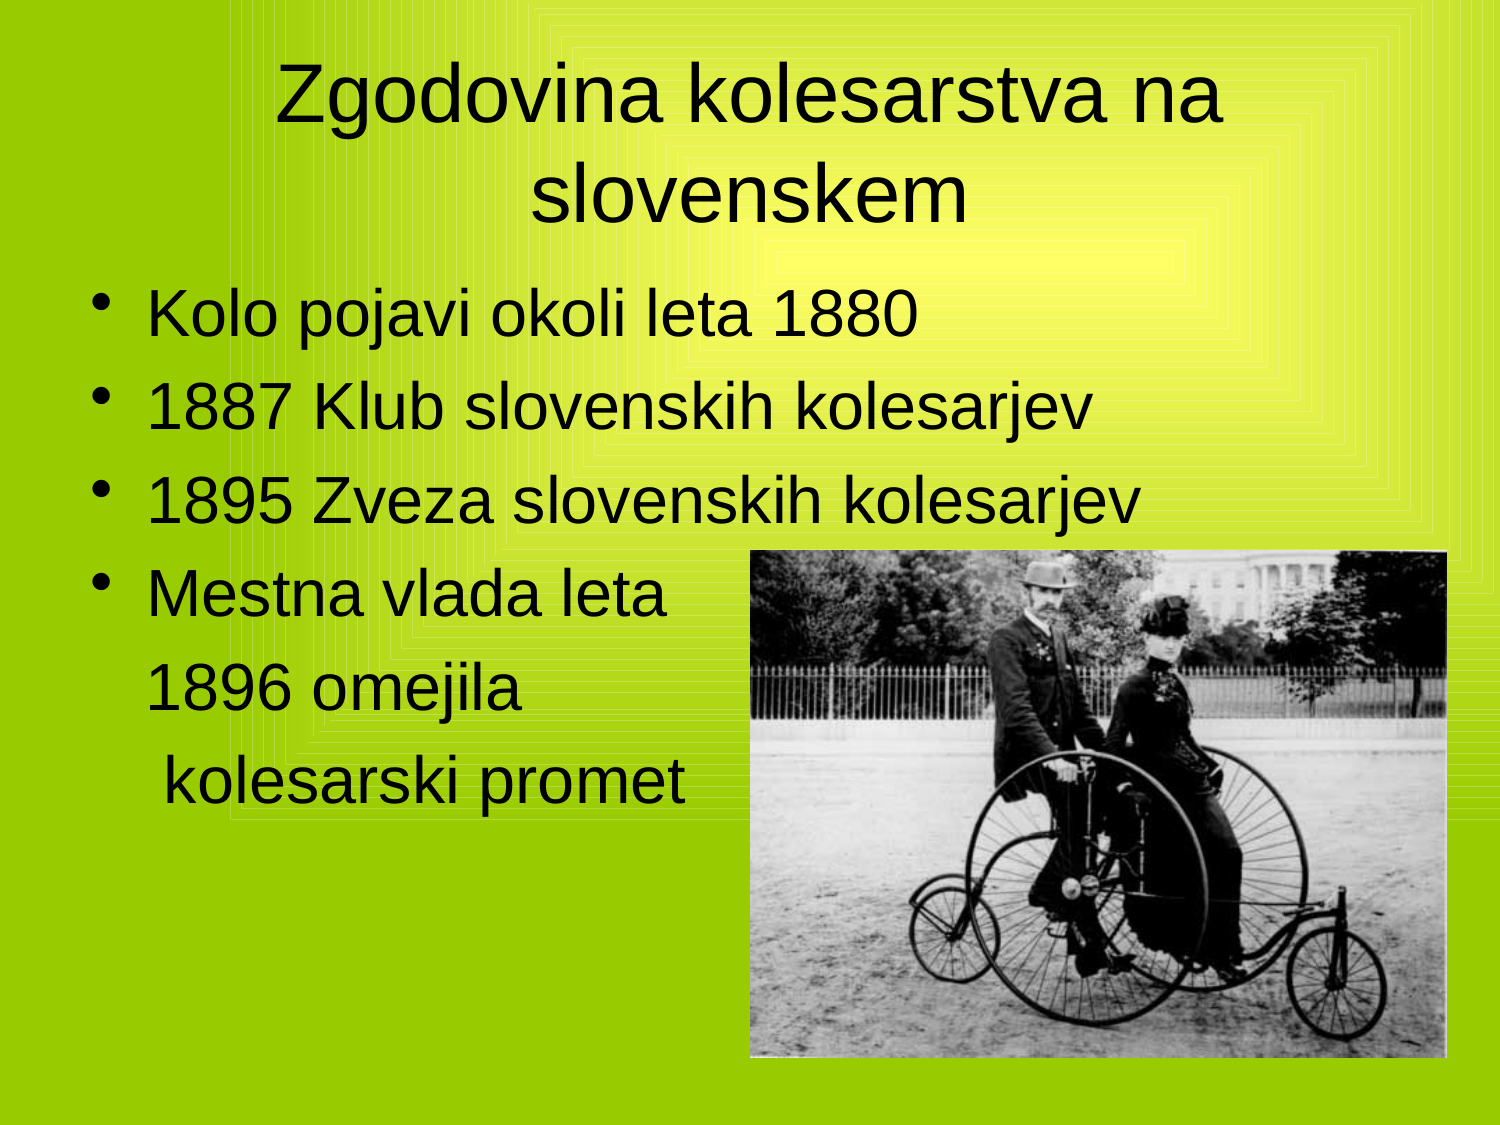

# Zgodovina kolesarstva na slovenskem
Kolo pojavi okoli leta 1880
1887 Klub slovenskih kolesarjev
1895 Zveza slovenskih kolesarjev
Mestna vlada leta
 1896 omejila
 kolesarski promet